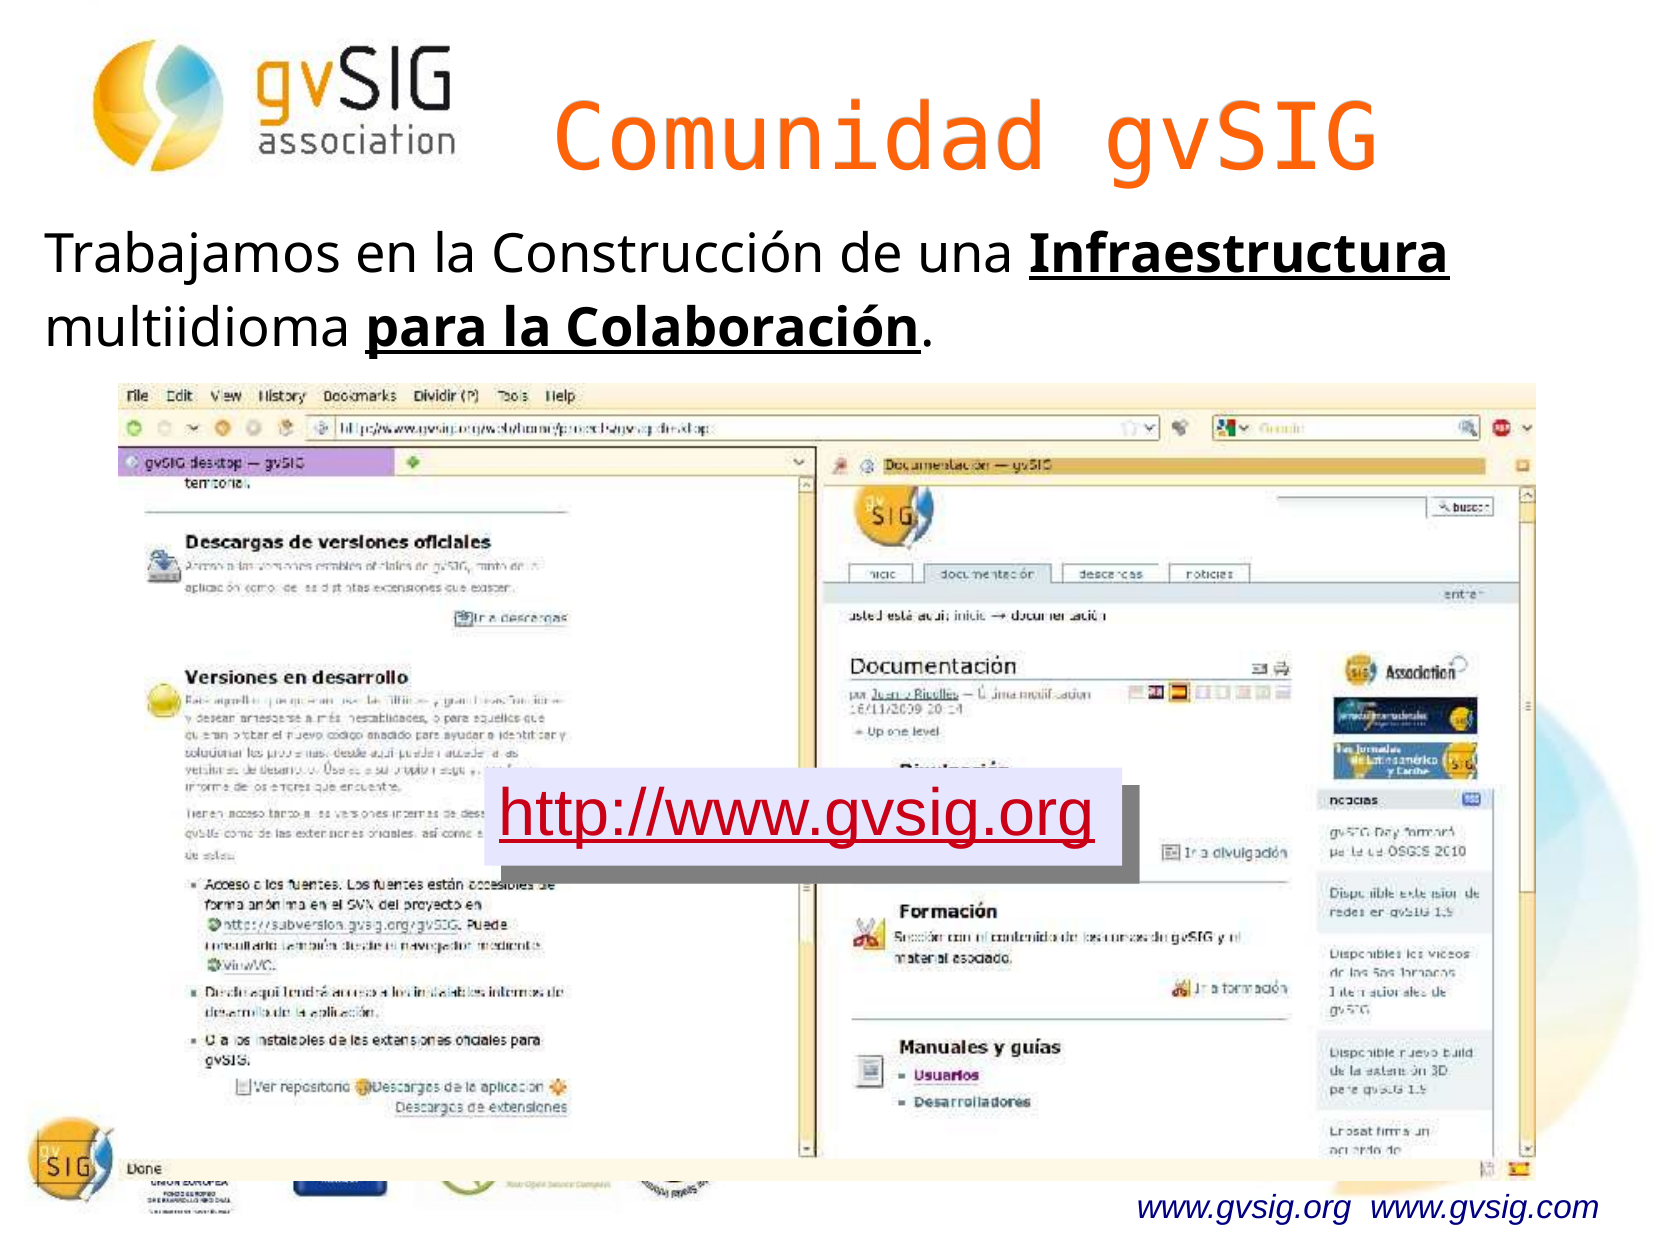

Comunidad gvSIG
Trabajamos en la Construcción de una Infraestructura multiidioma para la Colaboración.
http://www.gvsig.org